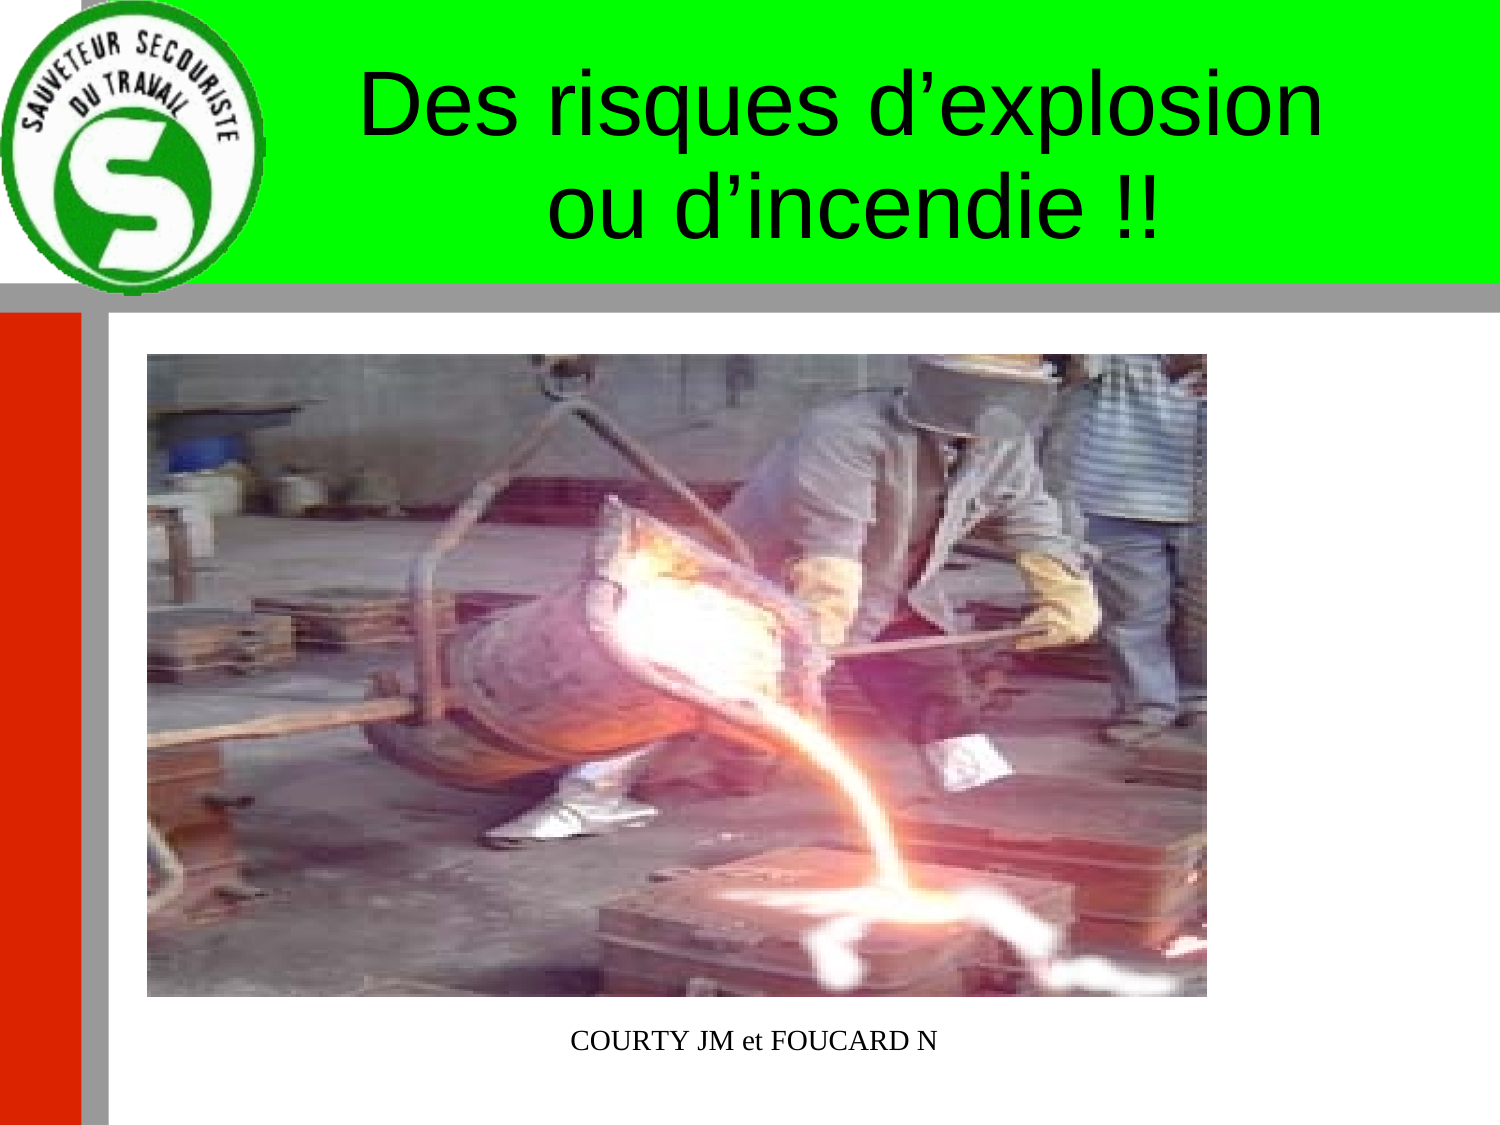

# Des risques d’explosion ou d’incendie !!
 COURTY JM et FOUCARD N